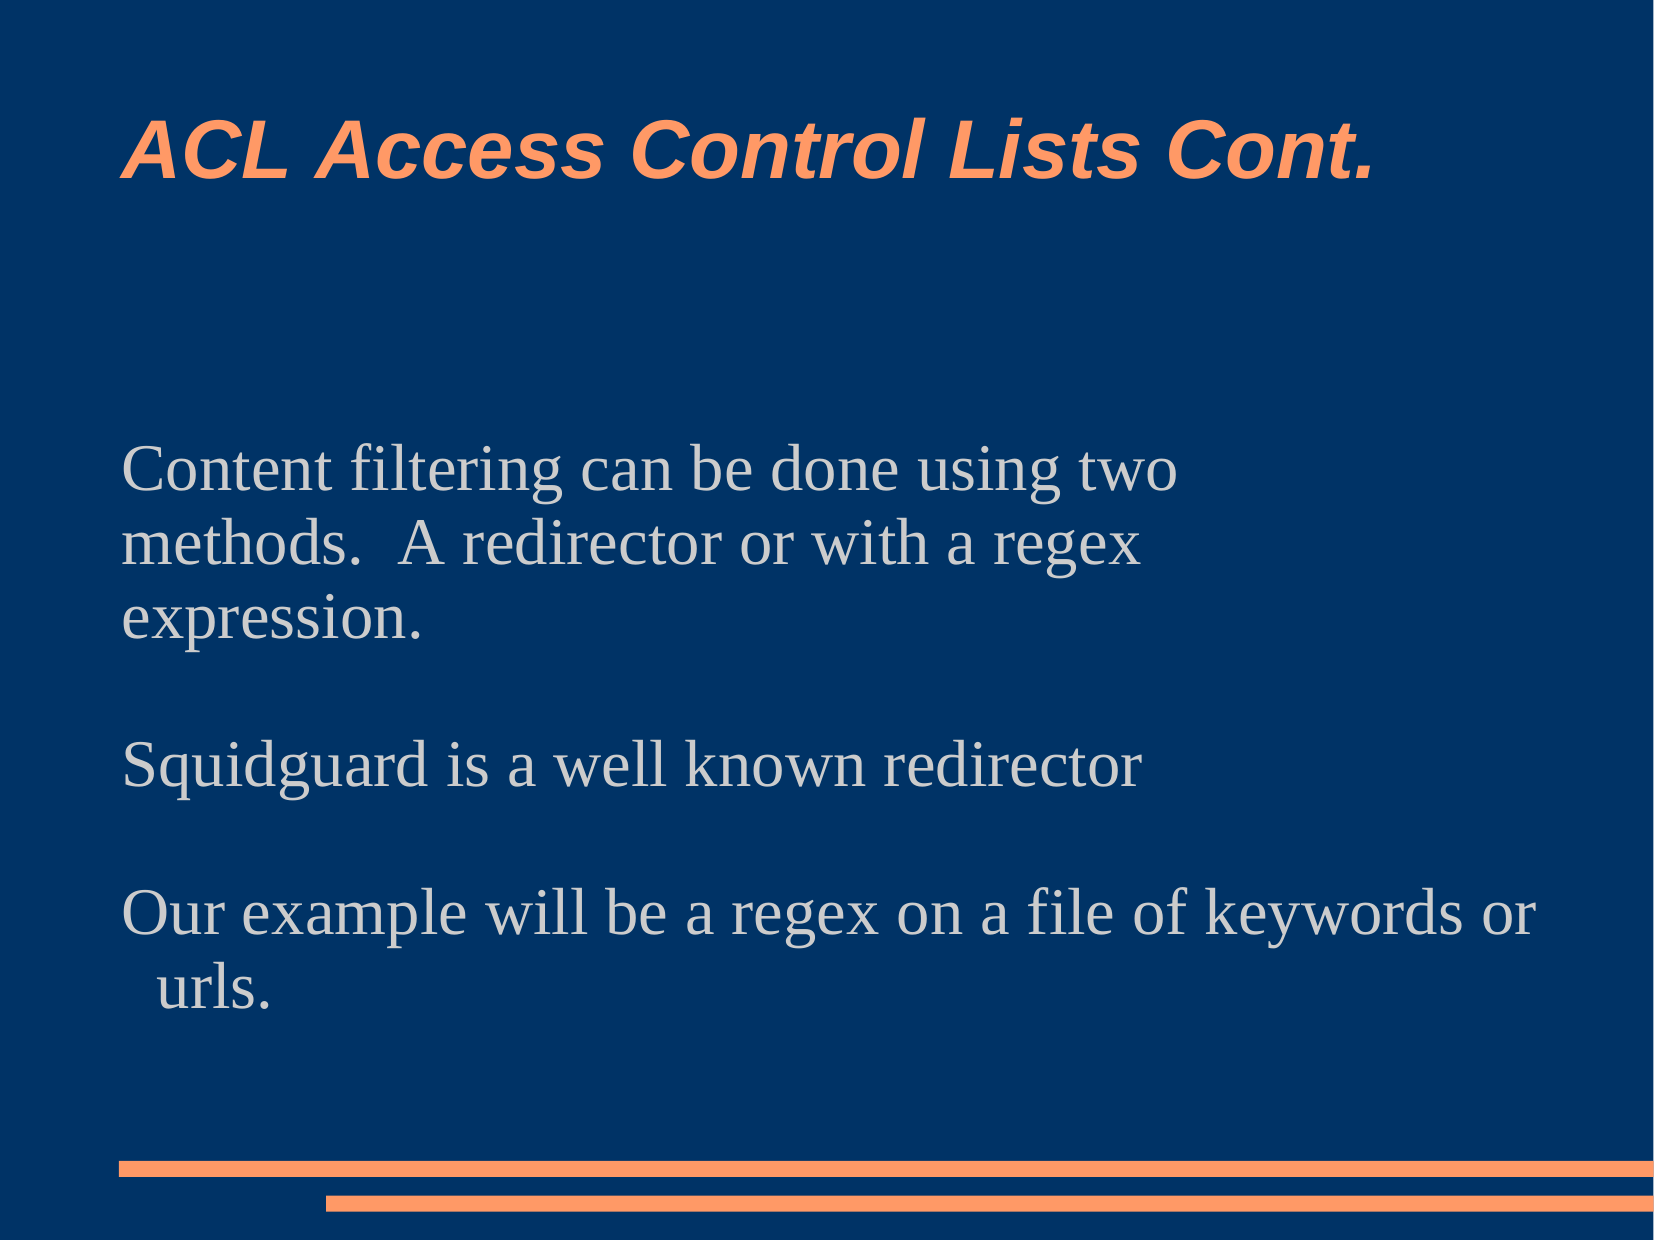

# ACL Access Control Lists Cont.
Content filtering can be done using two
methods. A redirector or with a regex
expression.
Squidguard is a well known redirector
Our example will be a regex on a file of keywords or urls.